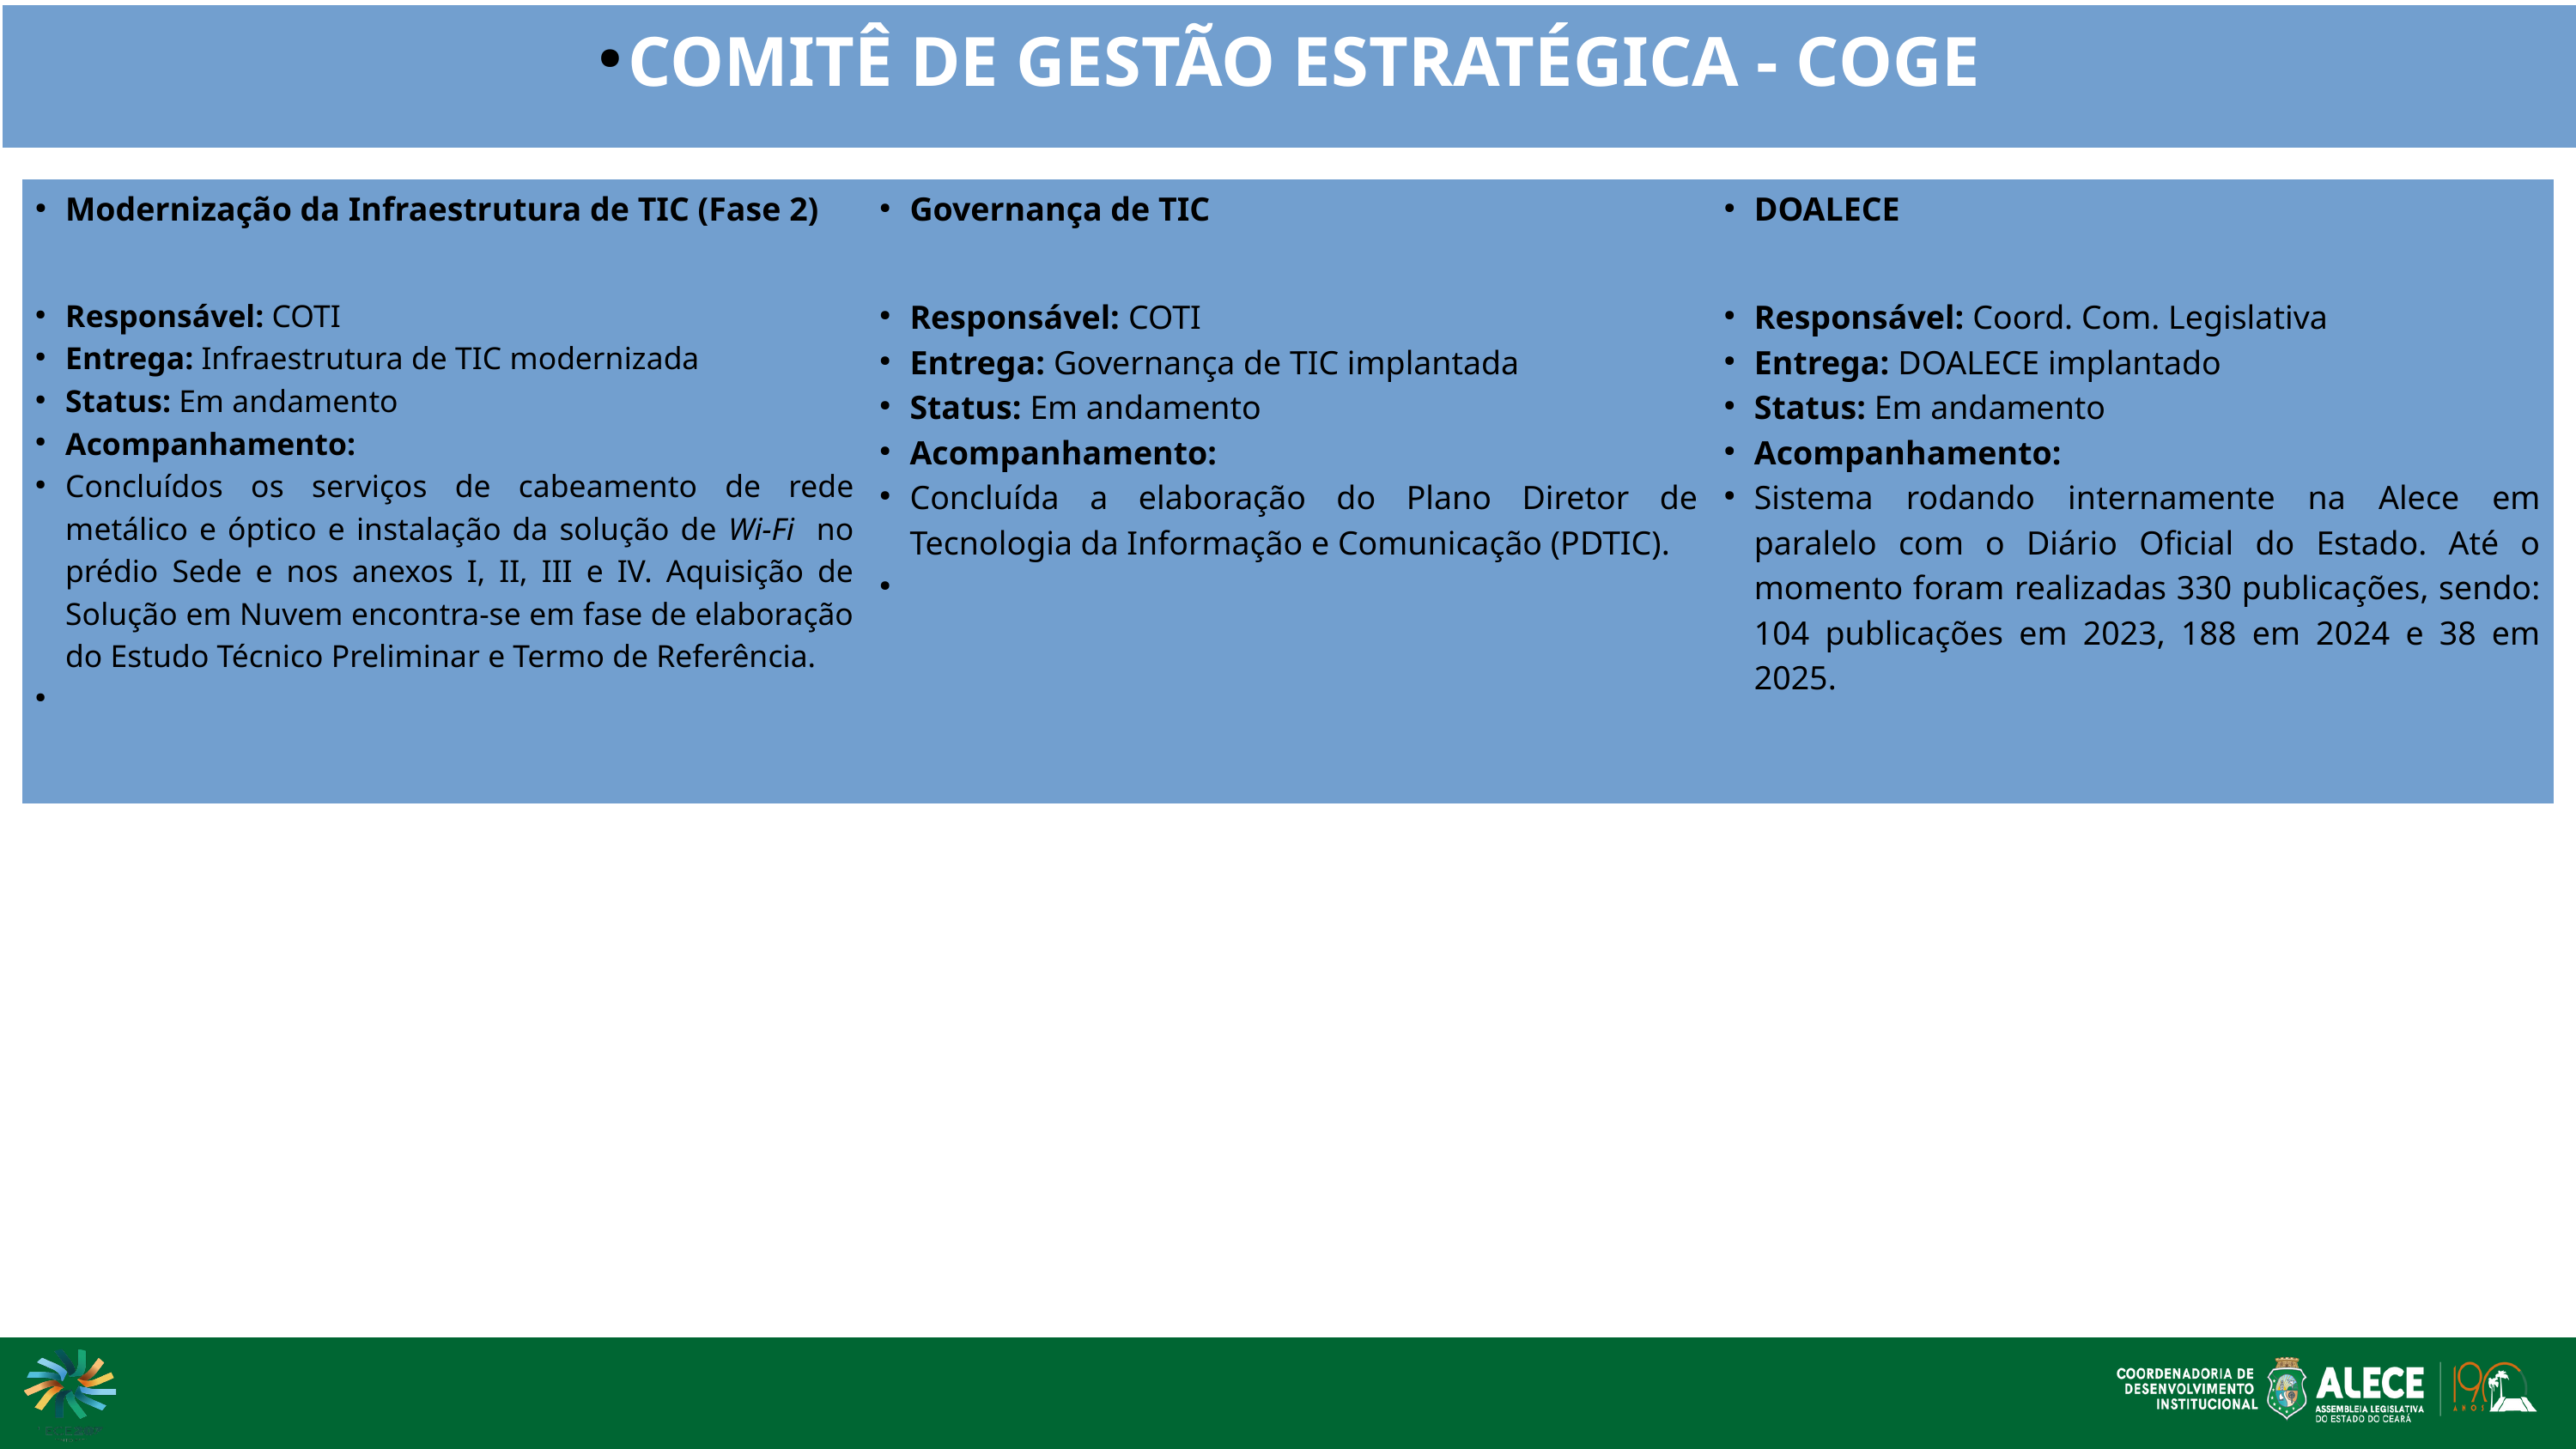

| COMITÊ DE GESTÃO ESTRATÉGICA - COGE |
| --- |
| Modernização da Infraestrutura de TIC (Fase 2) | Governança de TIC | DOALECE |
| --- | --- | --- |
| Responsável: COTI Entrega: Infraestrutura de TIC modernizada Status: Em andamento Acompanhamento: Concluídos os serviços de cabeamento de rede metálico e óptico e instalação da solução de Wi-Fi no prédio Sede e nos anexos I, II, III e IV. Aquisição de Solução em Nuvem encontra-se em fase de elaboração do Estudo Técnico Preliminar e Termo de Referência. | Responsável: COTI Entrega: Governança de TIC implantada Status: Em andamento Acompanhamento: Concluída a elaboração do Plano Diretor de Tecnologia da Informação e Comunicação (PDTIC). | Responsável: Coord. Com. Legislativa Entrega: DOALECE implantado Status: Em andamento Acompanhamento: Sistema rodando internamente na Alece em paralelo com o Diário Oficial do Estado. Até o momento foram realizadas 330 publicações, sendo: 104 publicações em 2023, 188 em 2024 e 38 em 2025. |